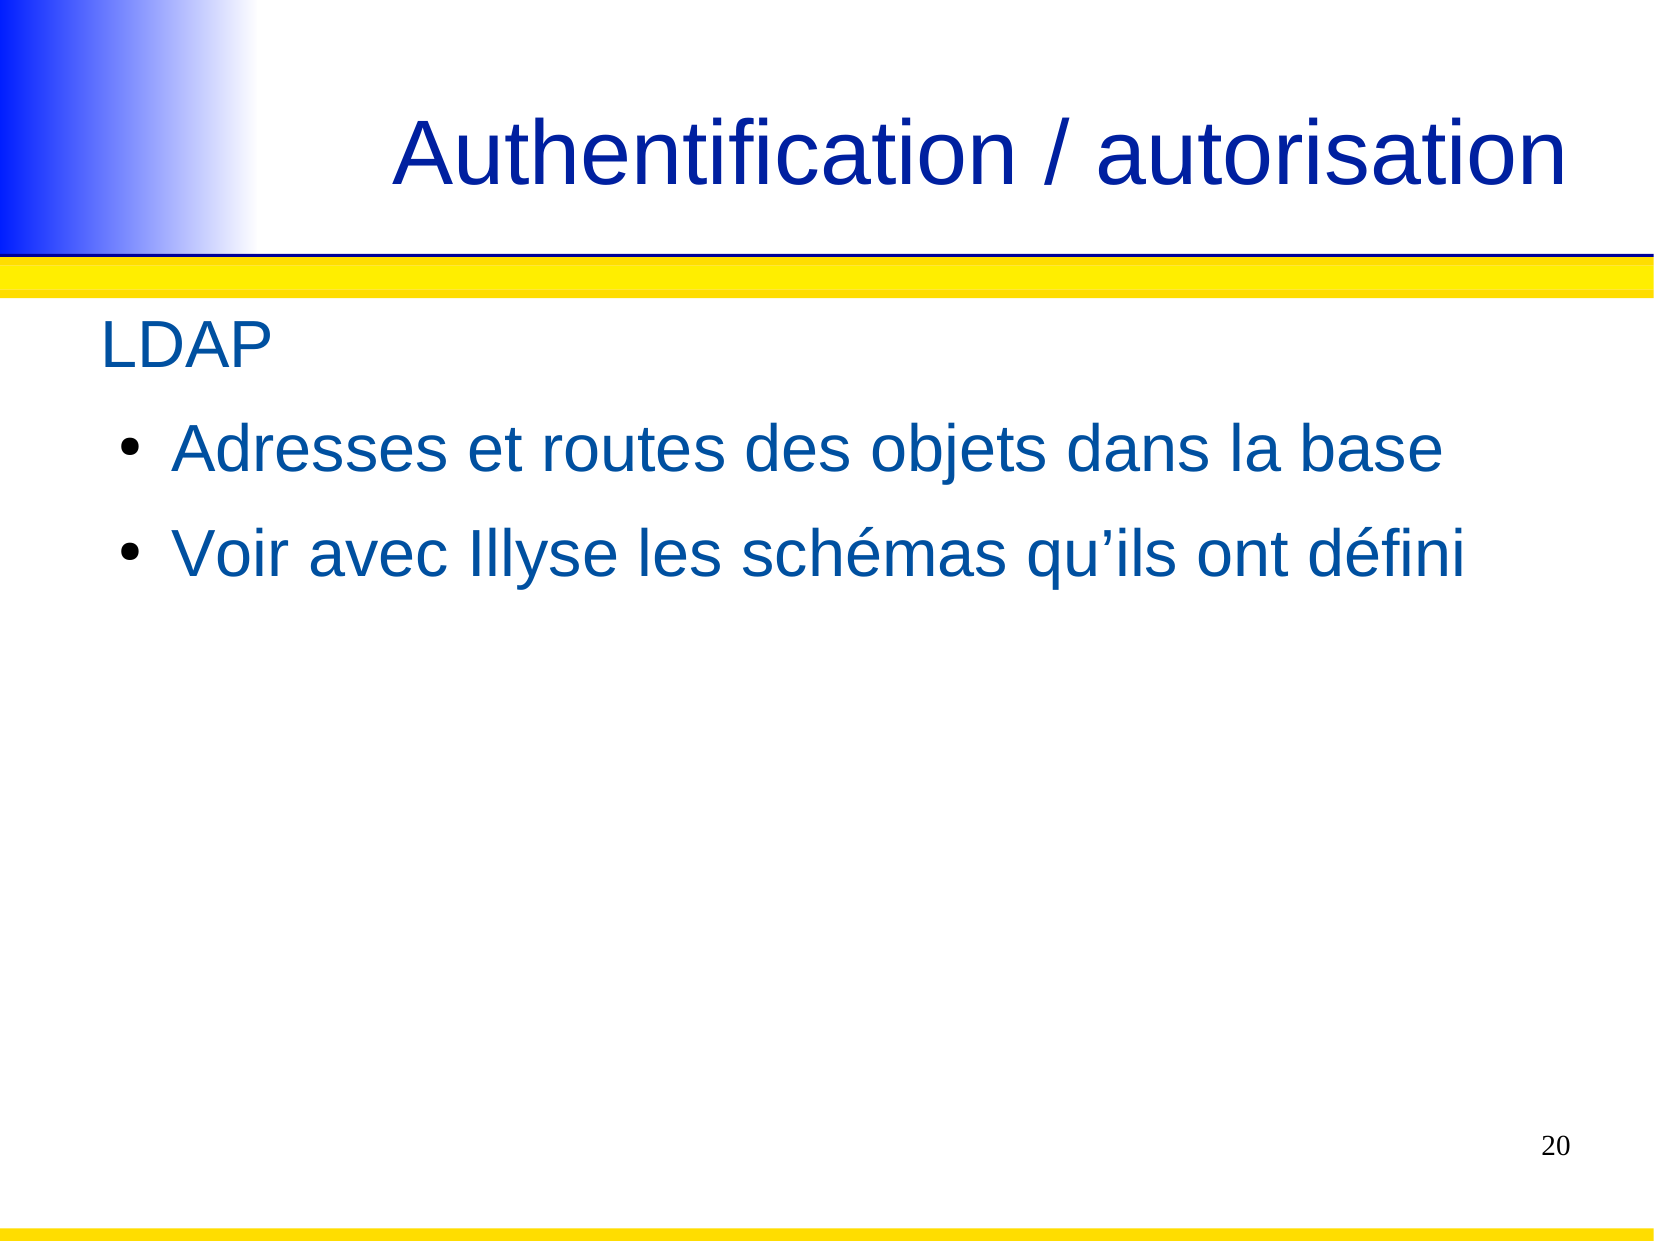

# Authentification / autorisation
LDAP
Adresses et routes des objets dans la base
Voir avec Illyse les schémas qu’ils ont défini
20